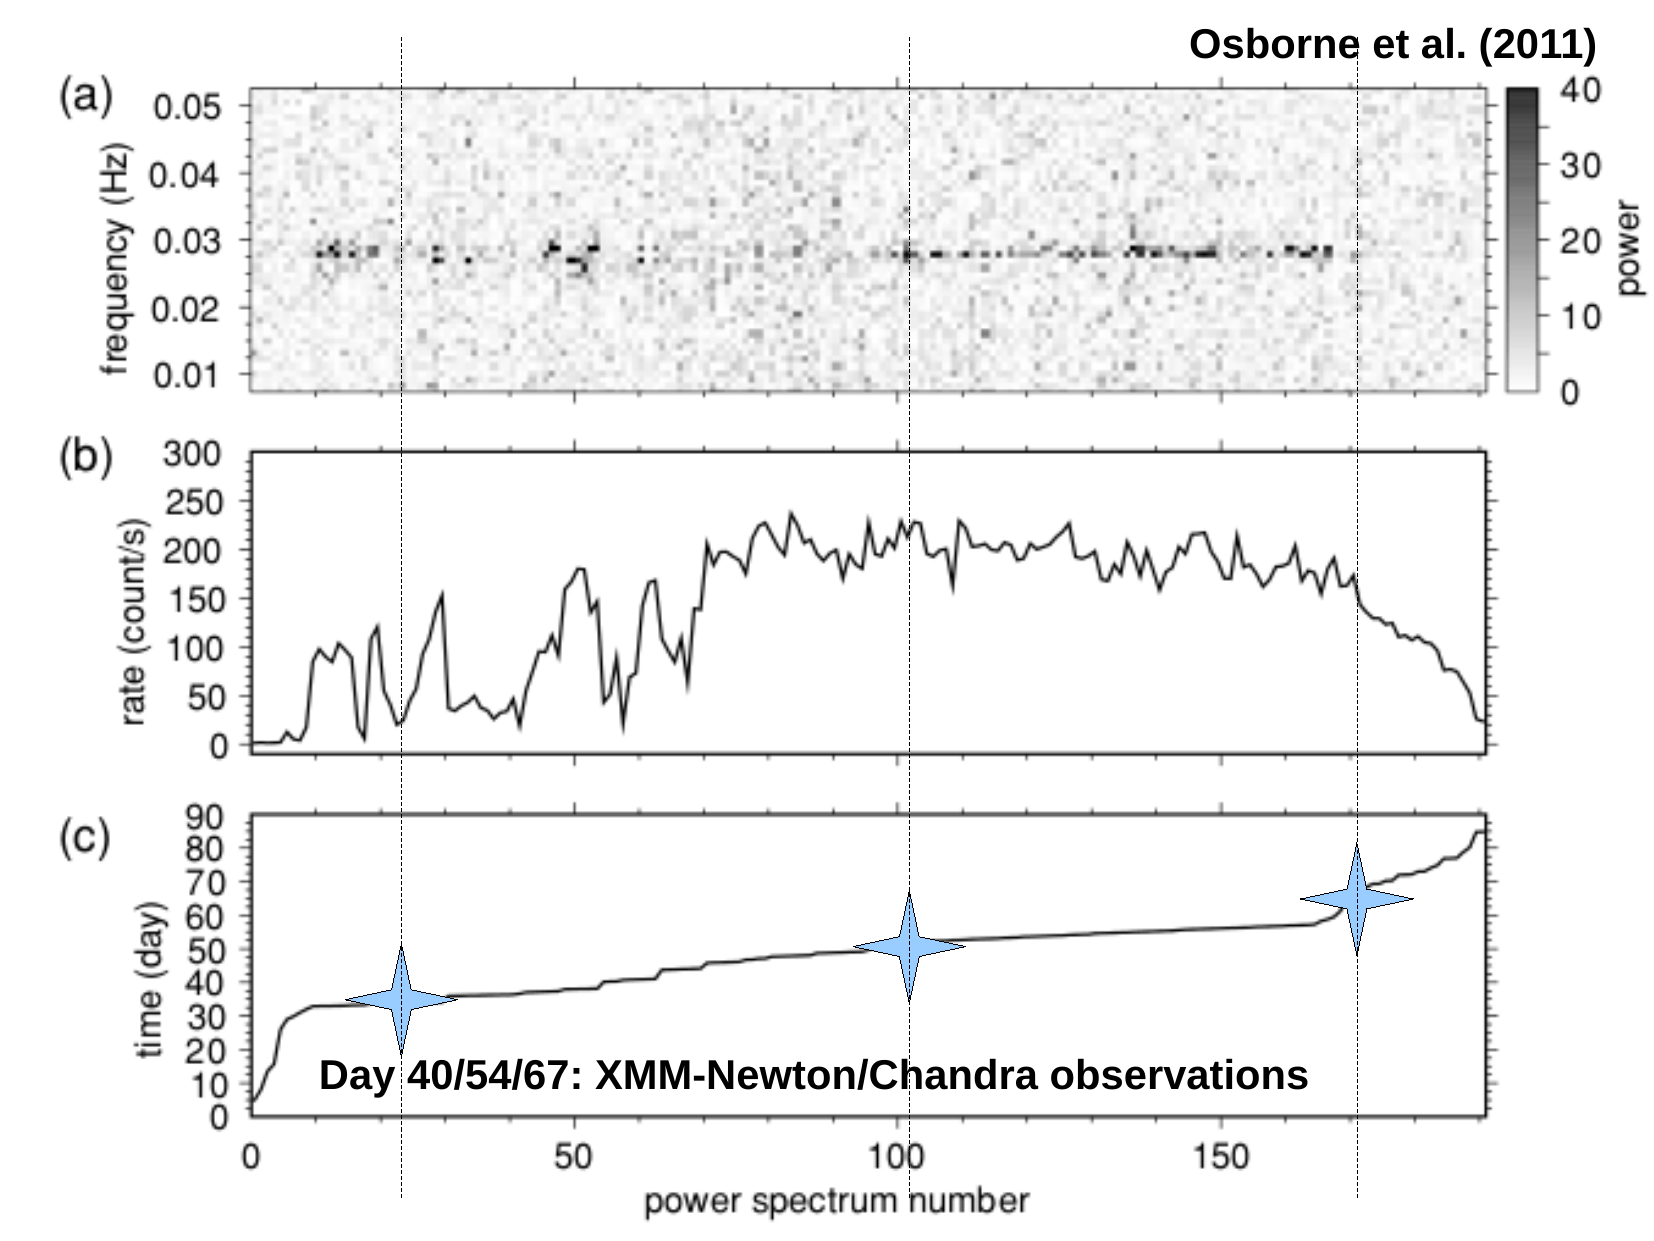

Osborne et al. (2011)
Day 40/54/67: XMM-Newton/Chandra observations